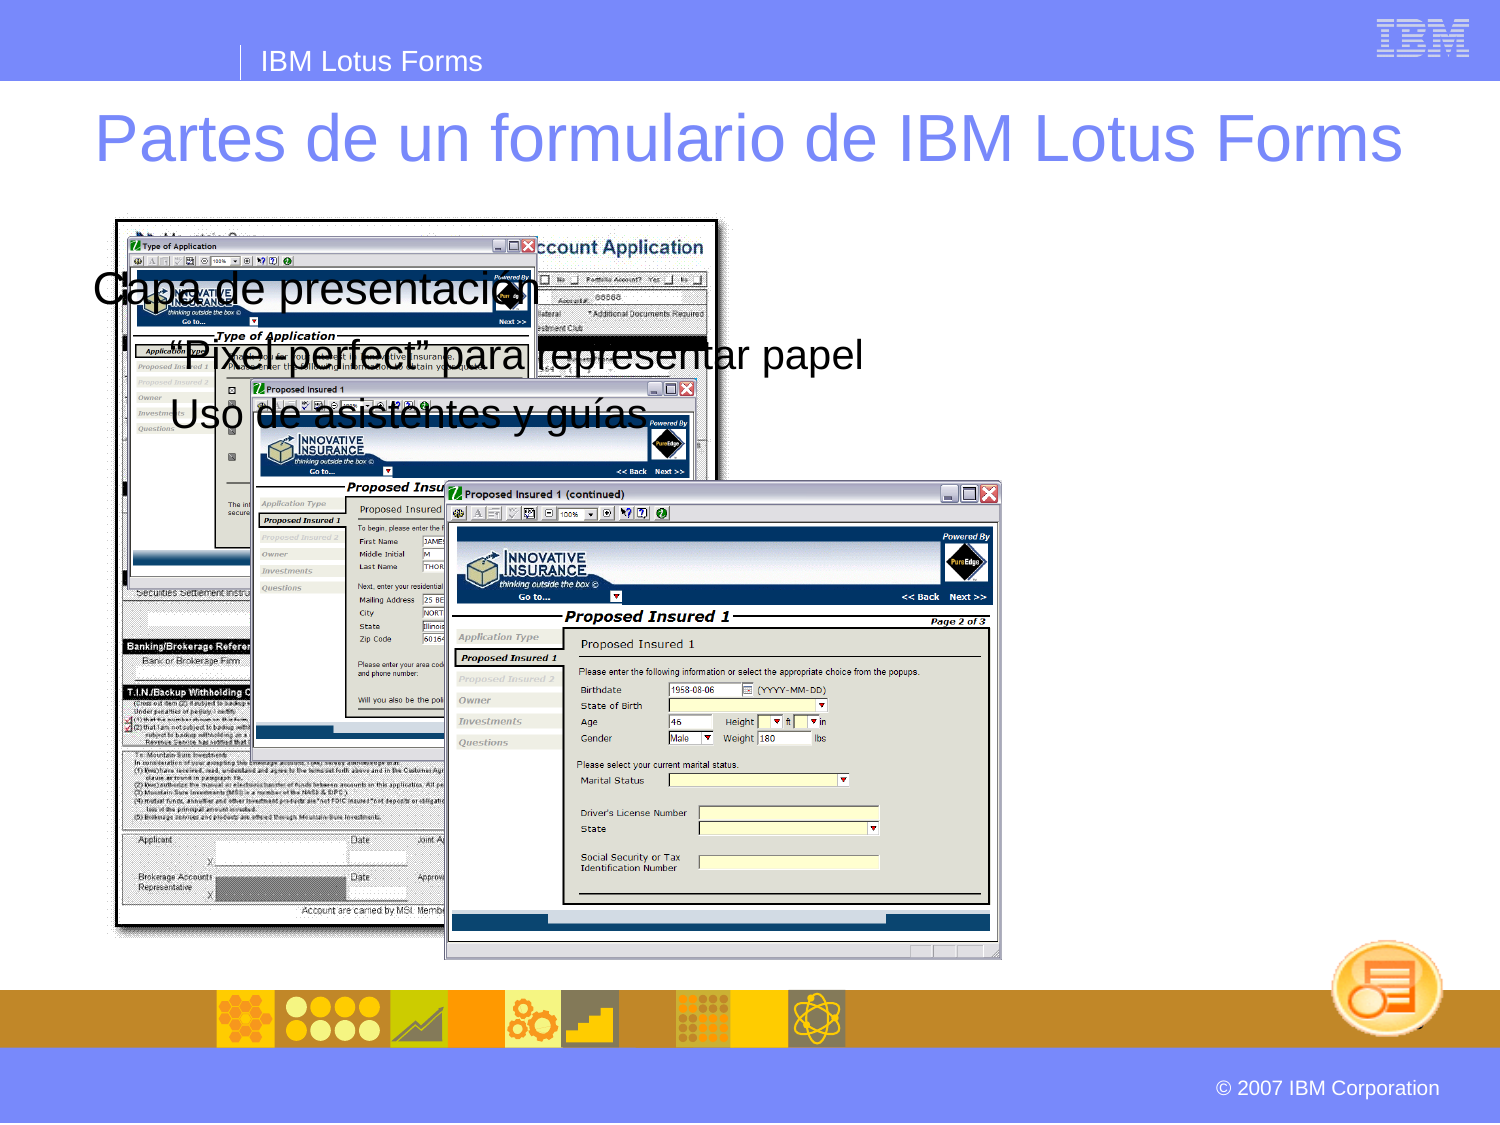

# Partes de un formulario de IBM Lotus Forms
Capa de presentación
“Pixel-perfect” para representar papel
Uso de asistentes y guías
6